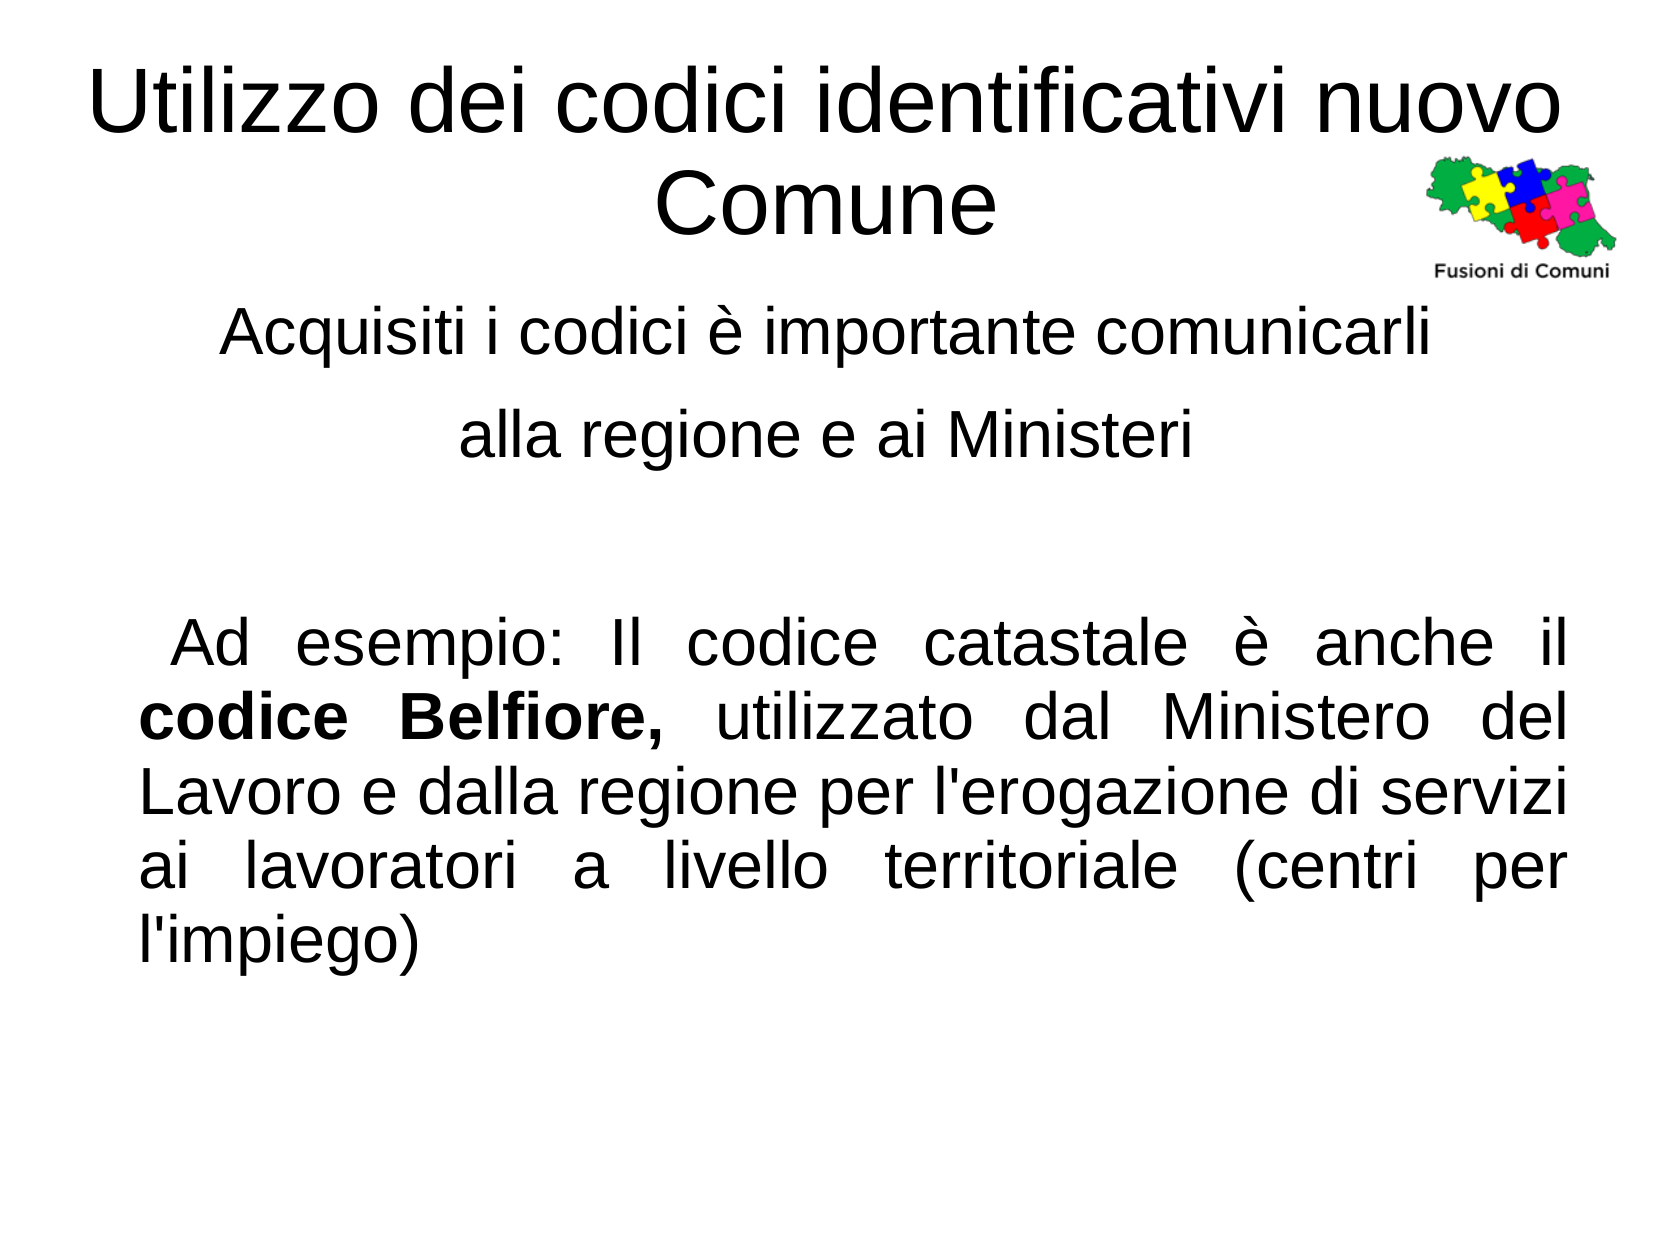

# Utilizzo dei codici identificativi nuovo Comune
Acquisiti i codici è importante comunicarli
alla regione e ai Ministeri
 Ad esempio: Il codice catastale è anche il codice Belfiore, utilizzato dal Ministero del Lavoro e dalla regione per l'erogazione di servizi ai lavoratori a livello territoriale (centri per l'impiego)